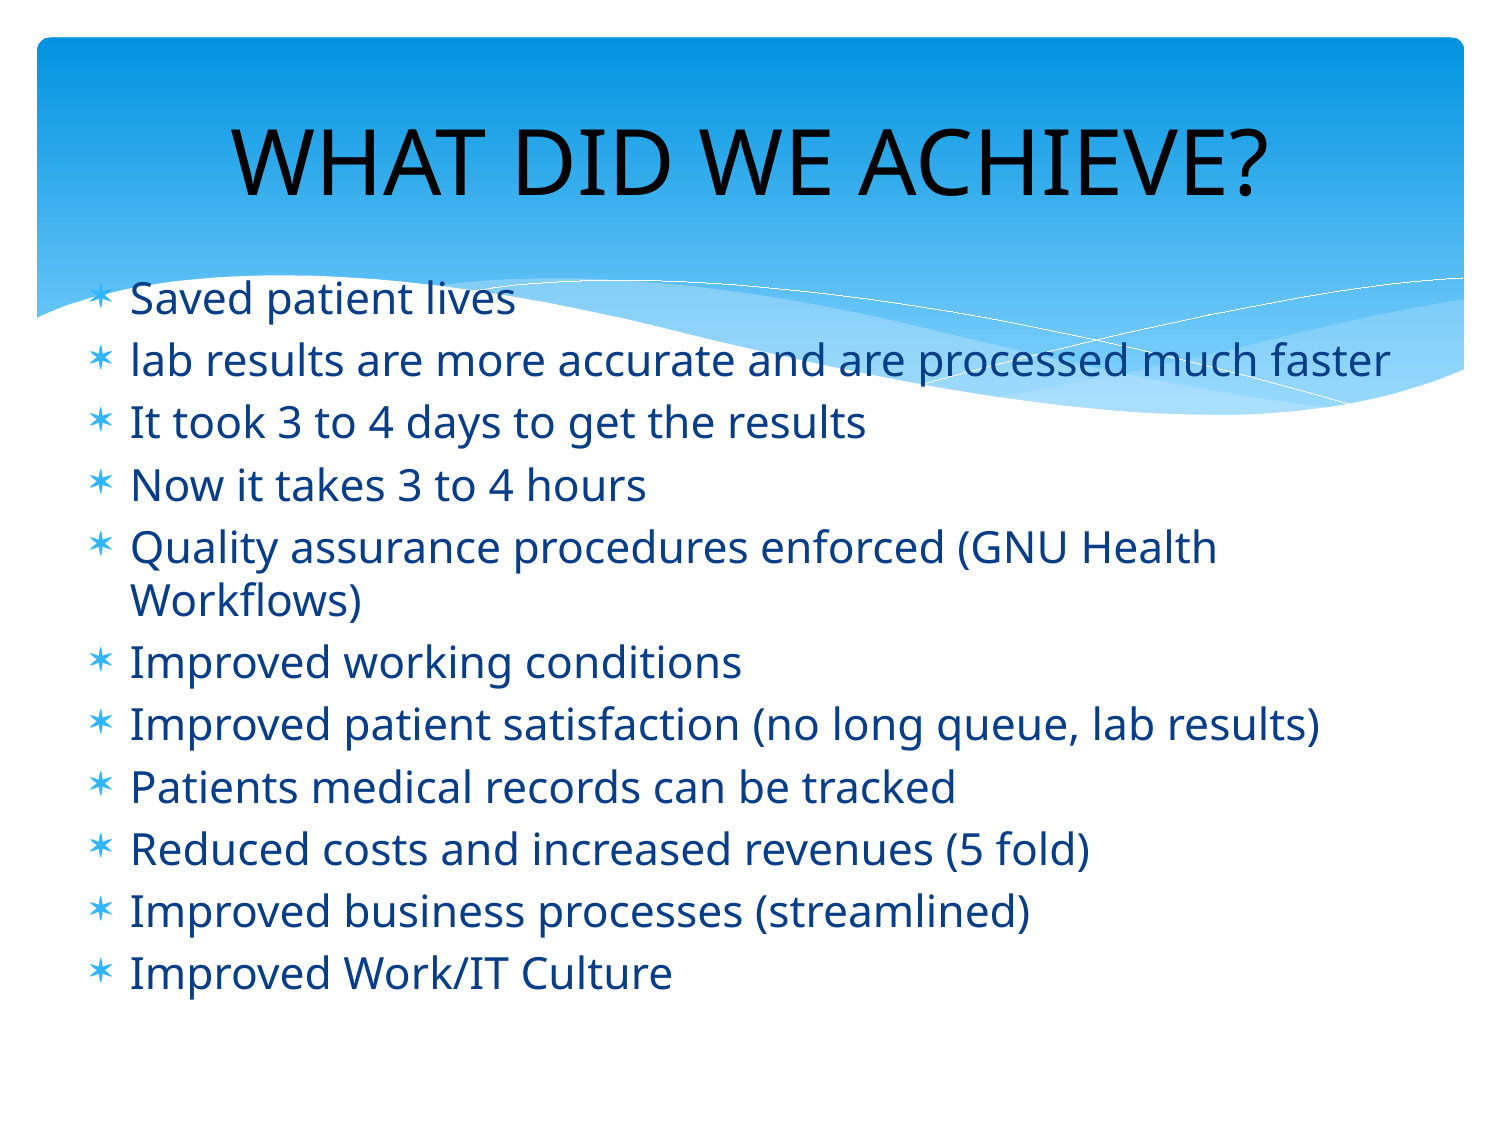

WHAT DID WE ACHIEVE?
# Saved patient lives
lab results are more accurate and are processed much faster
It took 3 to 4 days to get the results
Now it takes 3 to 4 hours
Quality assurance procedures enforced (GNU Health Workflows)
Improved working conditions
Improved patient satisfaction (no long queue, lab results)
Patients medical records can be tracked
Reduced costs and increased revenues (5 fold)
Improved business processes (streamlined)
Improved Work/IT Culture